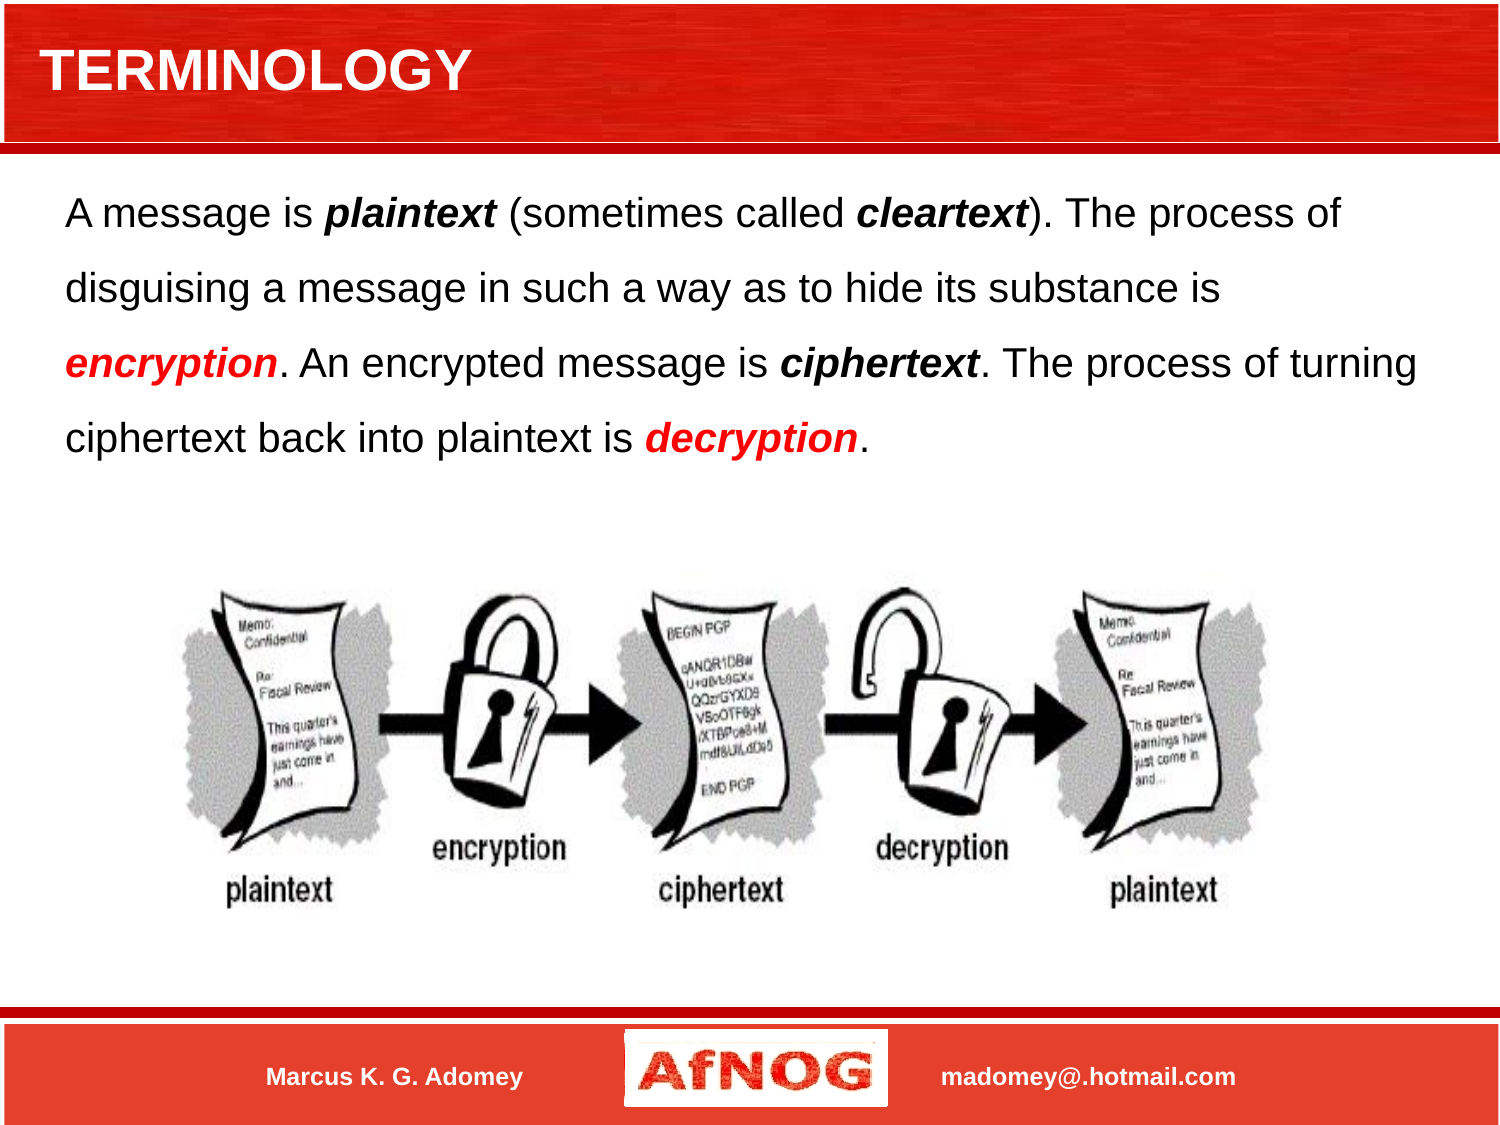

TERMINOLOGY
A message is plaintext (sometimes called cleartext). The process of disguising a message in such a way as to hide its substance is encryption. An encrypted message is ciphertext. The process of turning ciphertext back into plaintext is decryption.